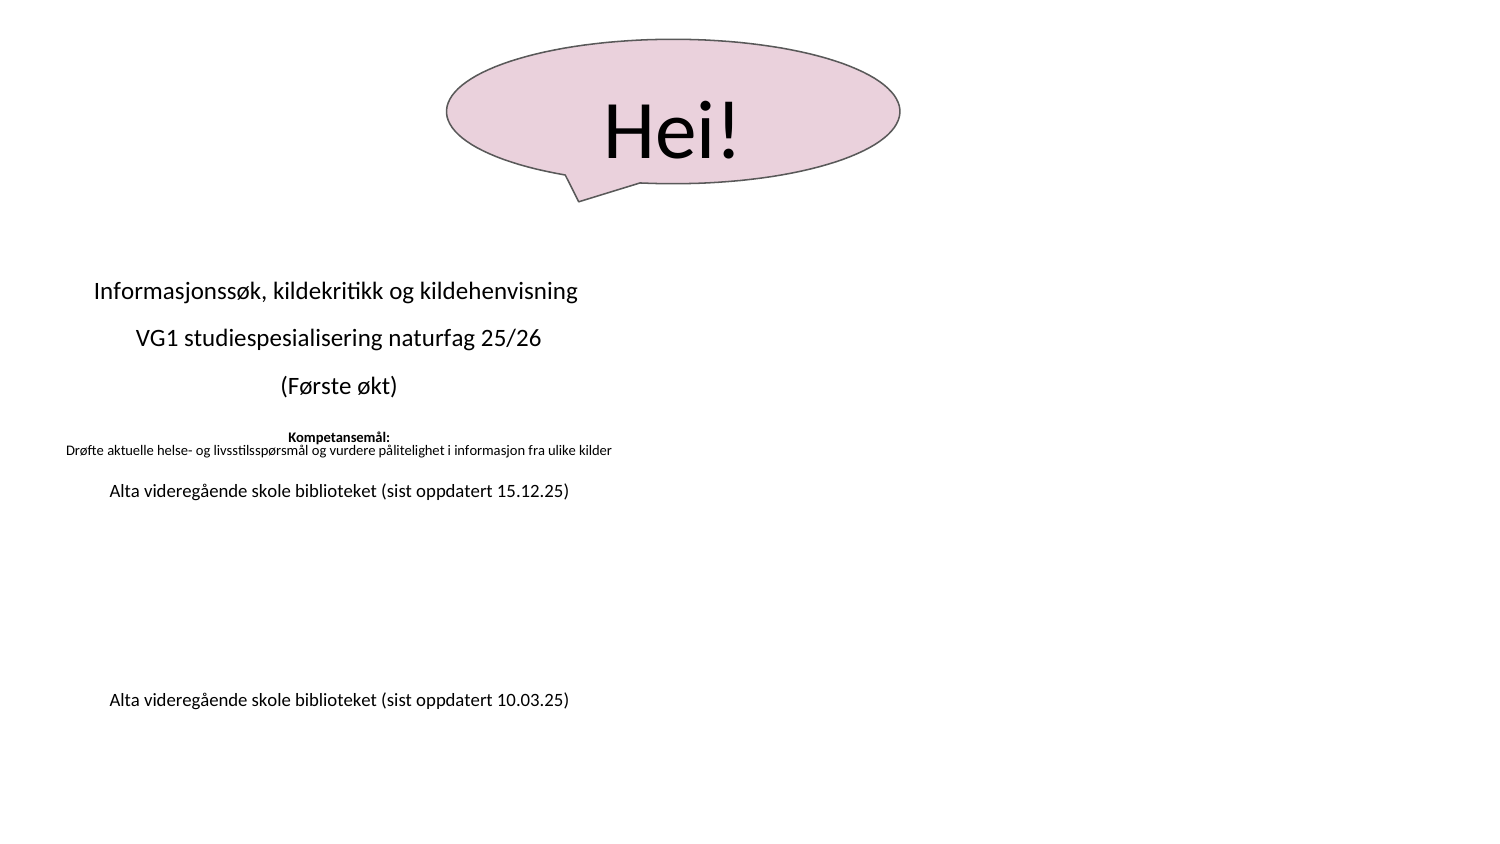

Hei!
#
Informasjonssøk, kildekritikk og kildehenvisning
VG1 studiespesialisering naturfag 25/26
(Første økt)
Kompetansemål:
Drøfte aktuelle helse- og livsstilsspørsmål og vurdere pålitelighet i informasjon fra ulike kilder
Alta videregående skole biblioteket (sist oppdatert 15.12.25)
Alta videregående skole biblioteket (sist oppdatert 10.03.25)